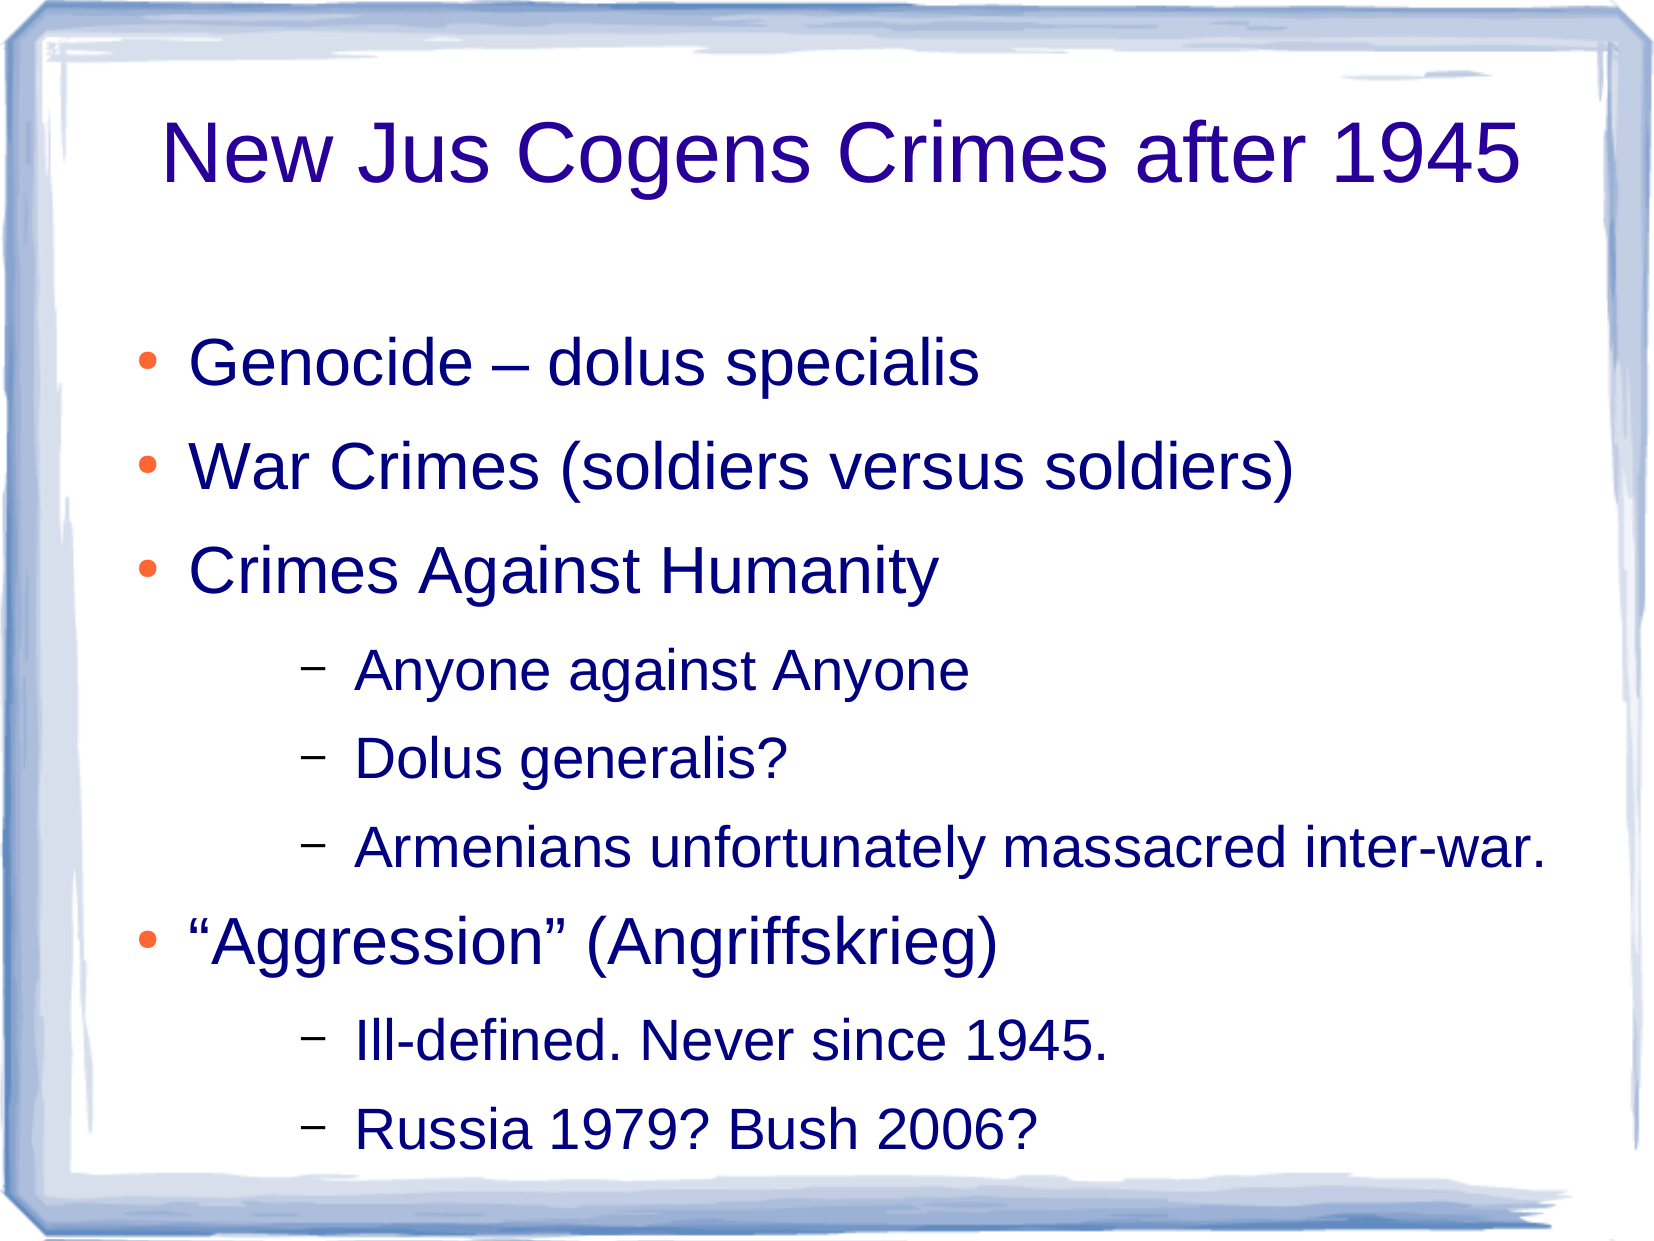

# New Jus Cogens Crimes after 1945
Genocide – dolus specialis
War Crimes (soldiers versus soldiers)
Crimes Against Humanity
Anyone against Anyone
Dolus generalis?
Armenians unfortunately massacred inter-war.
“Aggression” (Angriffskrieg)
Ill-defined. Never since 1945.
Russia 1979? Bush 2006?